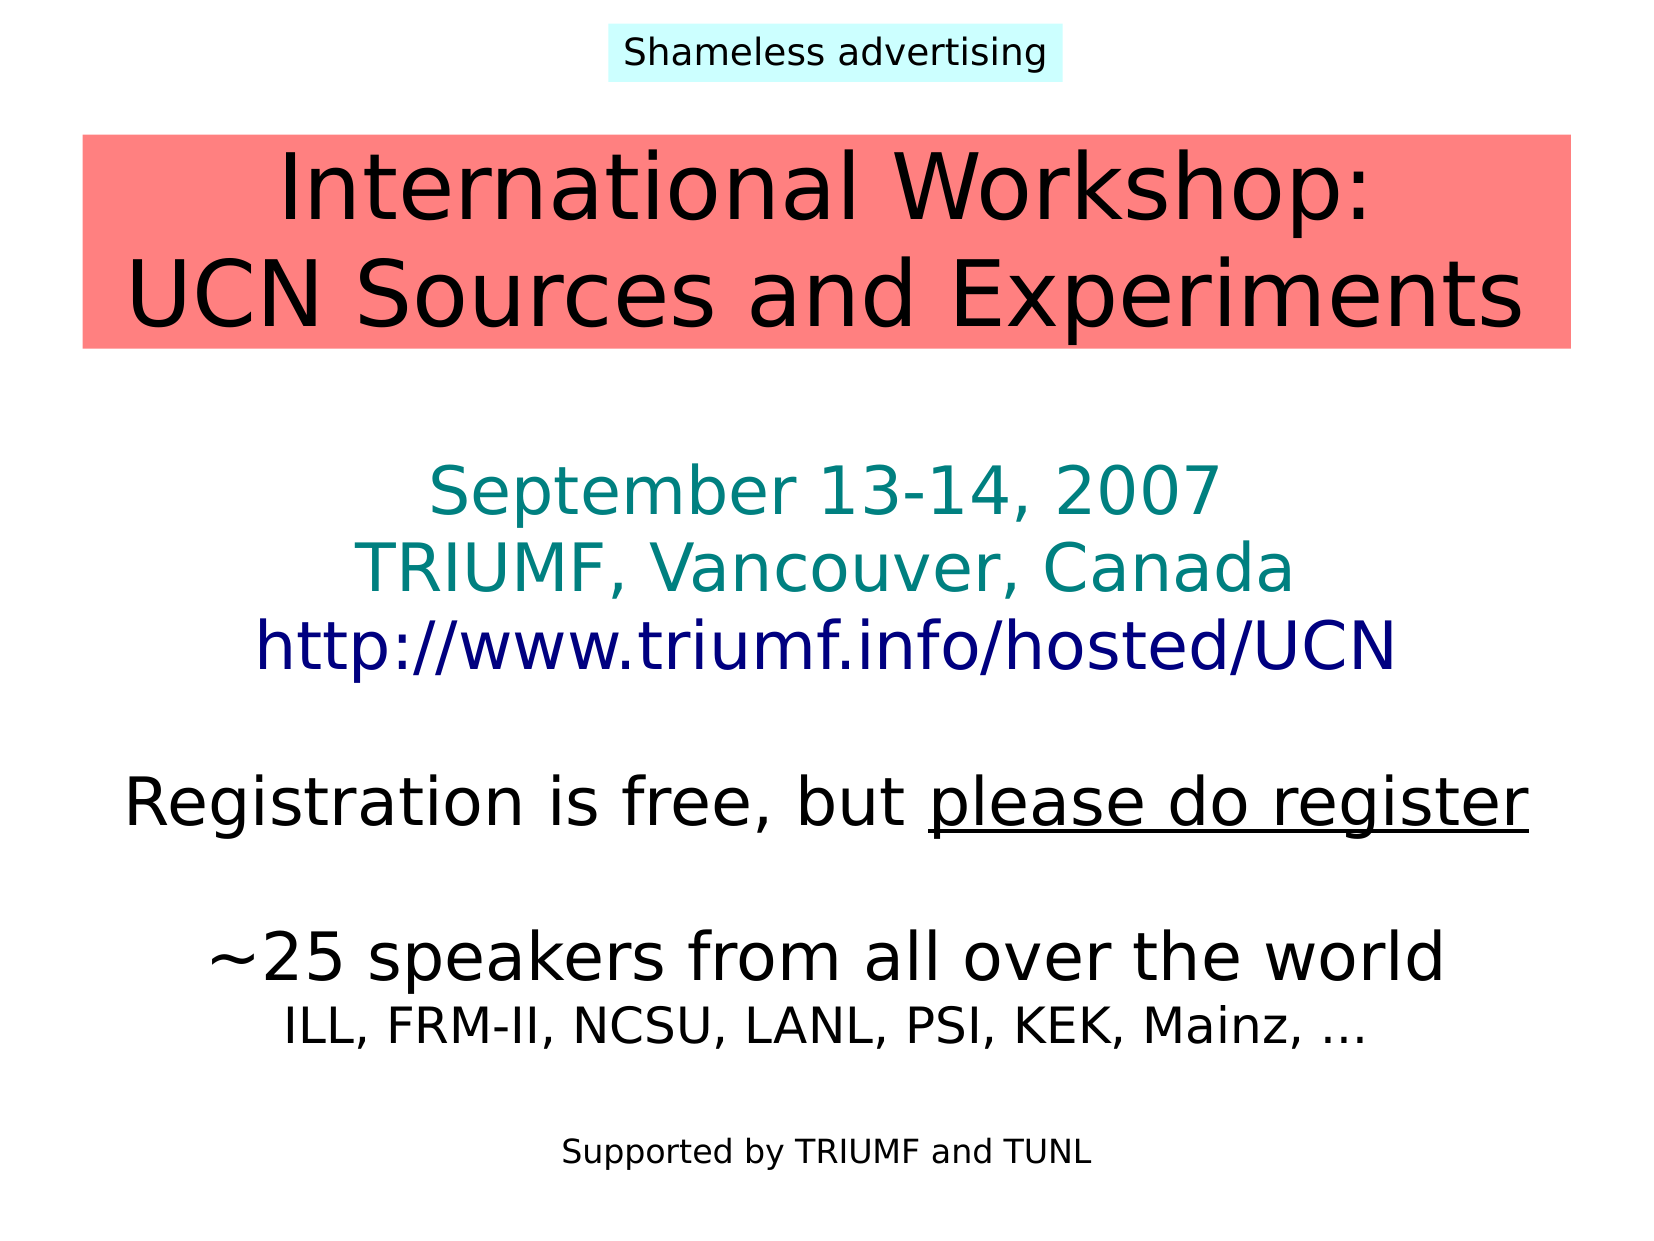

Shameless advertising
# International Workshop: UCN Sources and Experiments
September 13-14, 2007
TRIUMF, Vancouver, Canada
http://www.triumf.info/hosted/UCN
Registration is free, but please do register
~25 speakers from all over the world
ILL, FRM-II, NCSU, LANL, PSI, KEK, Mainz, ...
Supported by TRIUMF and TUNL